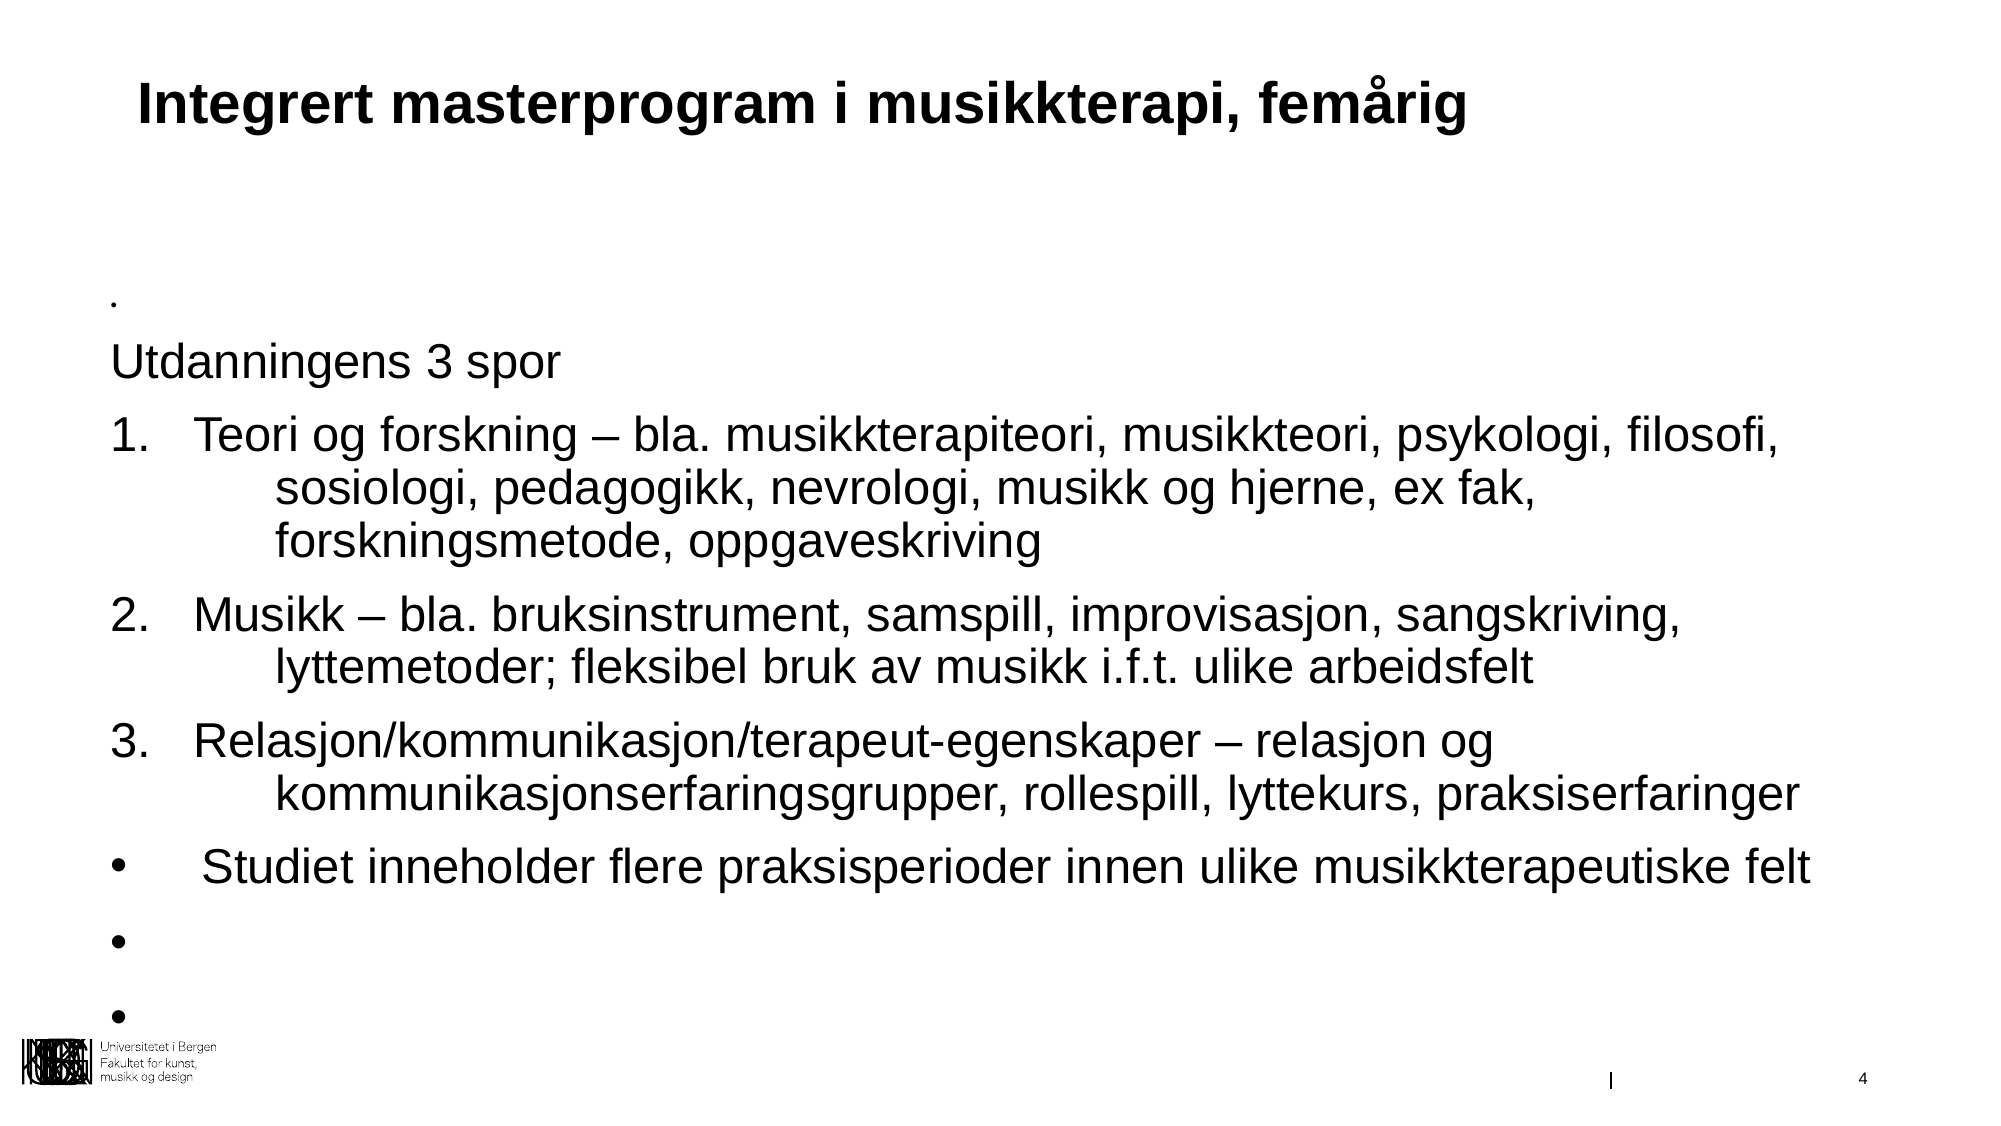

# Integrert masterprogram i musikkterapi, femårig
Utdanningens 3 spor
Teori og forskning – bla. musikkterapiteori, musikkteori, psykologi, filosofi, sosiologi, pedagogikk, nevrologi, musikk og hjerne, ex fak, forskningsmetode, oppgaveskriving
Musikk – bla. bruksinstrument, samspill, improvisasjon, sangskriving, lyttemetoder; fleksibel bruk av musikk i.f.t. ulike arbeidsfelt
Relasjon/kommunikasjon/terapeut-egenskaper – relasjon og kommunikasjonserfaringsgrupper, rollespill, lyttekurs, praksiserfaringer
Studiet inneholder flere praksisperioder innen ulike musikkterapeutiske felt